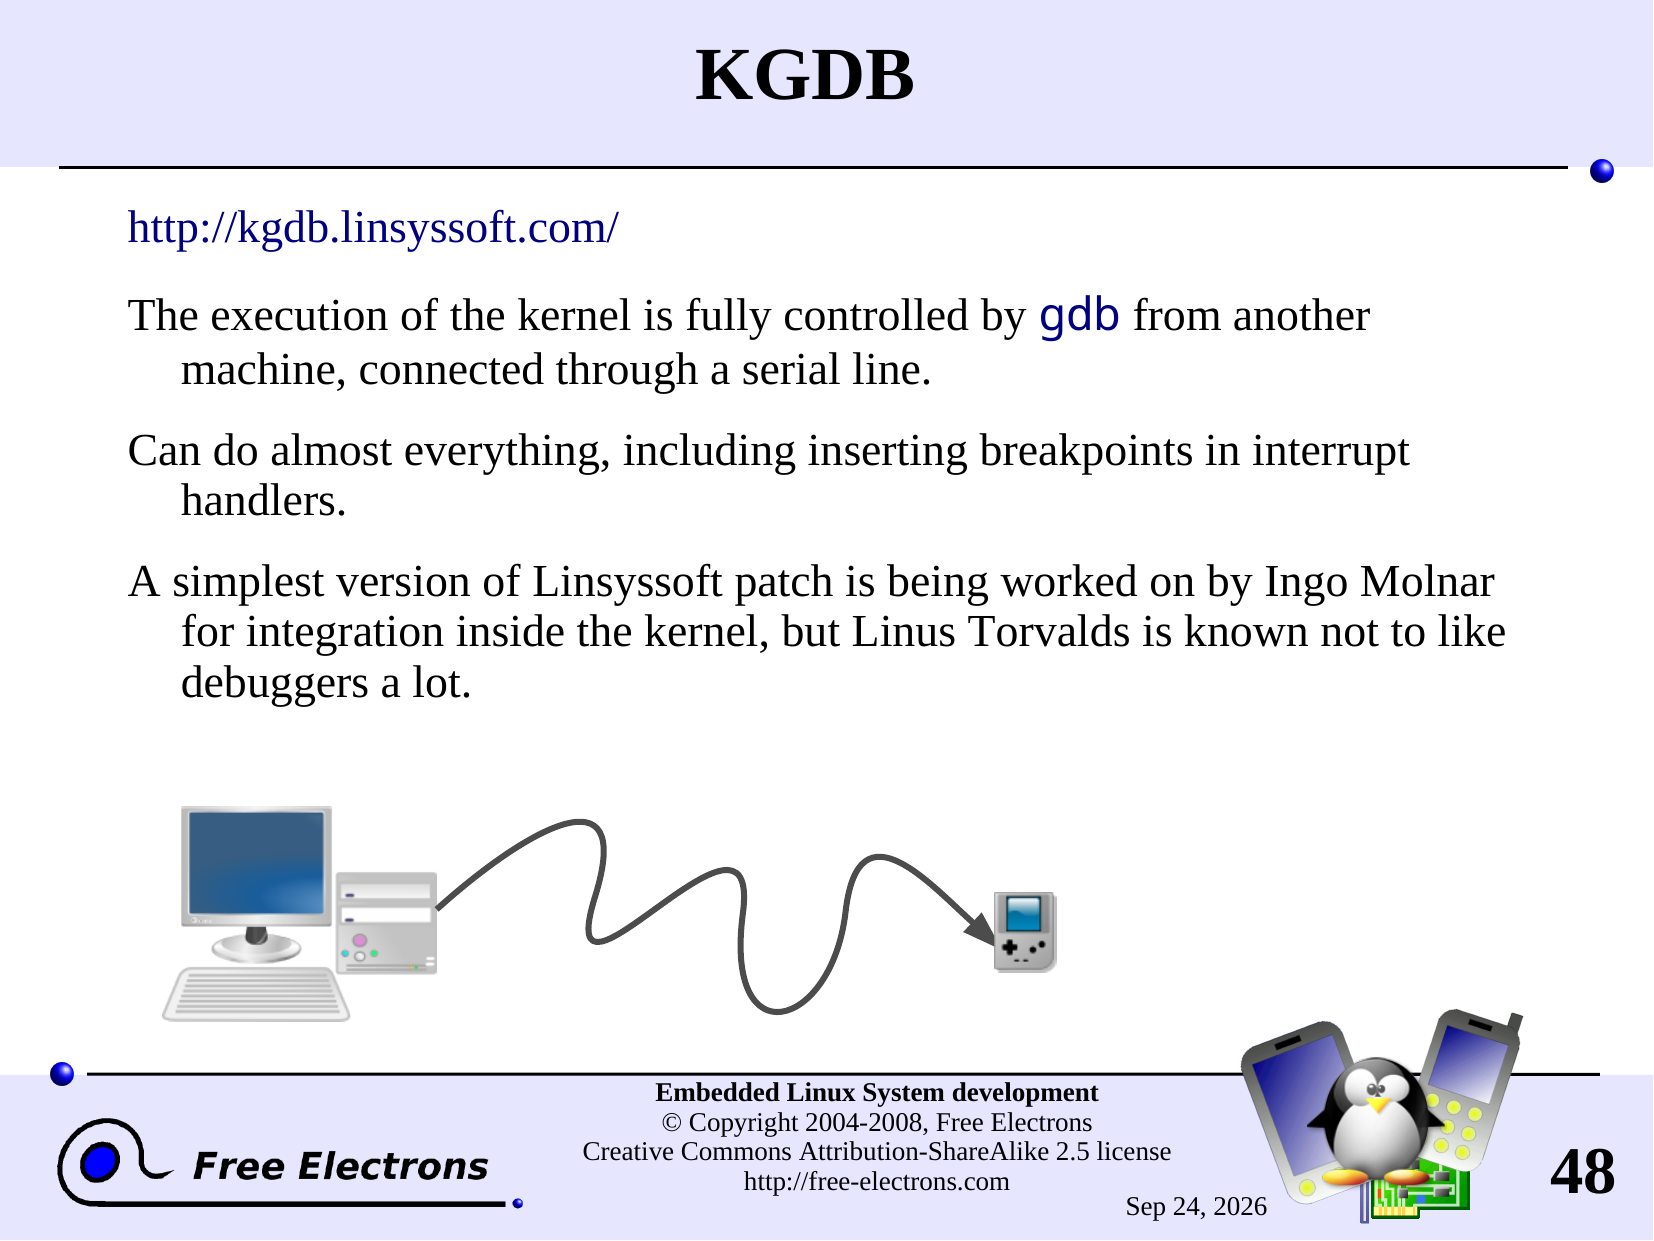

# KGDB
http://kgdb.linsyssoft.com/
The execution of the kernel is fully controlled by gdb from another machine, connected through a serial line.
Can do almost everything, including inserting breakpoints in interrupt handlers.
A simplest version of Linsyssoft patch is being worked on by Ingo Molnar for integration inside the kernel, but Linus Torvalds is known not to like debuggers a lot.